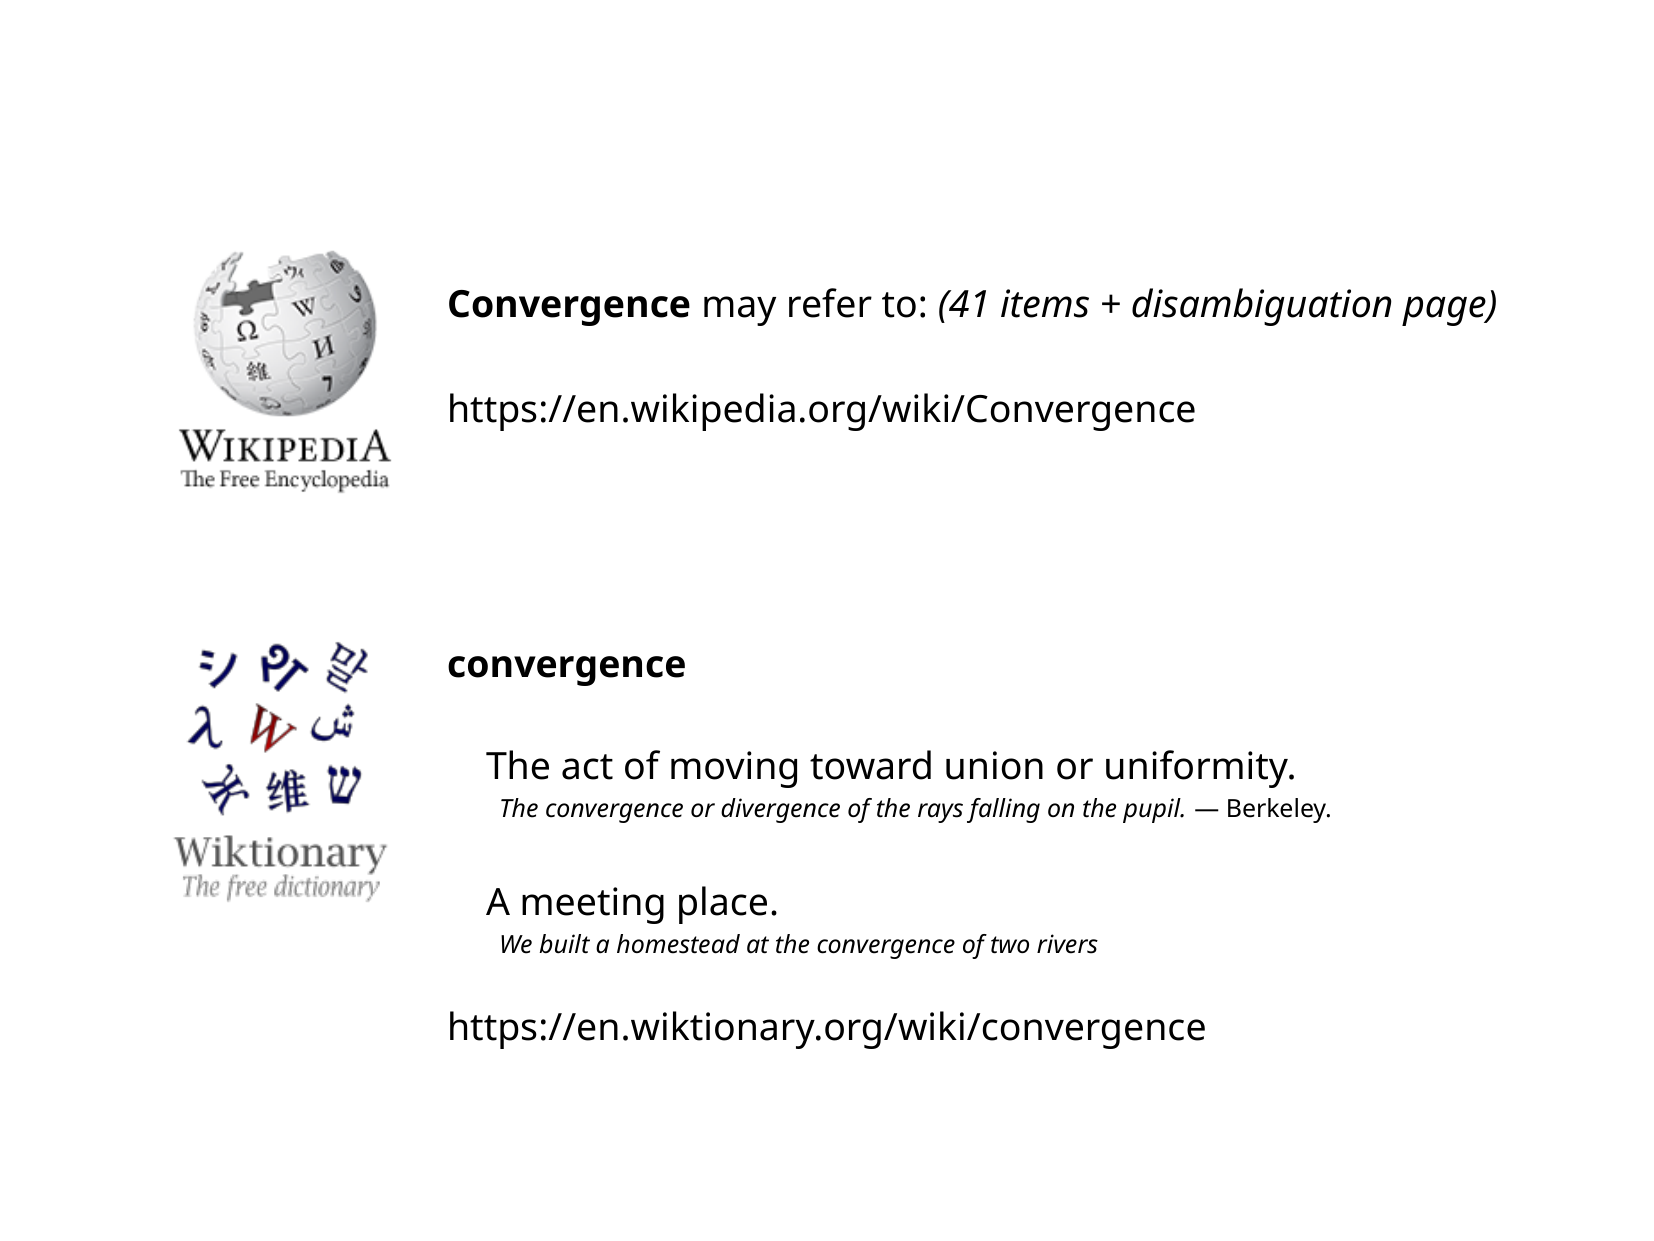

Convergence may refer to: (41 items + disambiguation page)
https://en.wikipedia.org/wiki/Convergence
convergence
 The act of moving toward union or uniformity.
 The convergence or divergence of the rays falling on the pupil. — Berkeley.
 A meeting place.
 We built a homestead at the convergence of two rivers
https://en.wiktionary.org/wiki/convergence